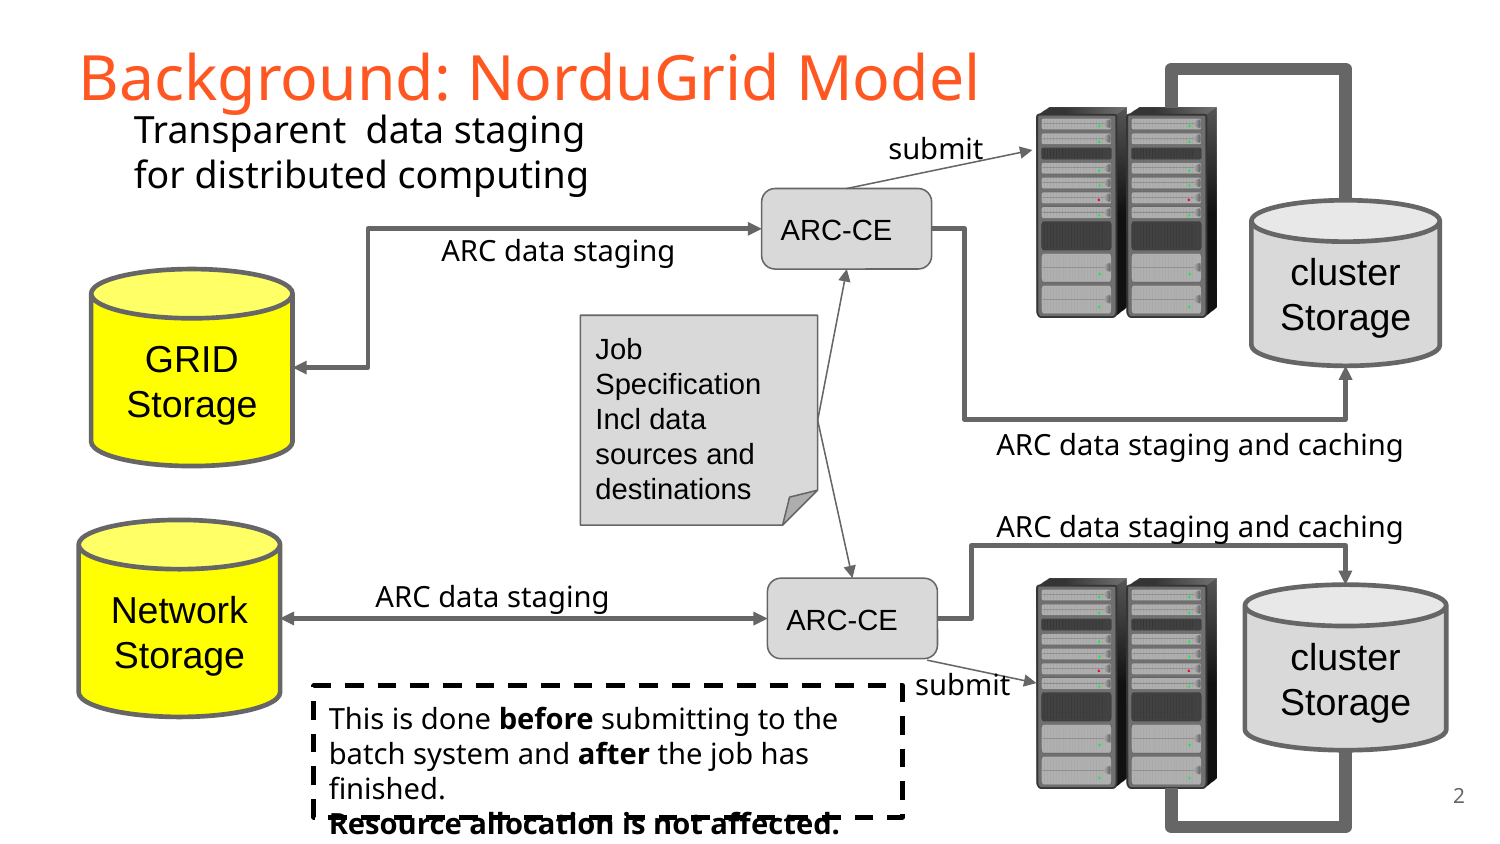

# Background: NorduGrid Model
Transparent data staging for distributed computing
submit
ARC-CE
cluster
Storage
ARC data staging
GRID
Storage
Job
Specification
Incl data sources and
destinations
ARC data staging and caching
ARC data staging and caching
Network
Storage
ARC data staging
ARC-CE
cluster
Storage
submit
This is done before submitting to the batch system and after the job has finished.
Resource allocation is not affected.